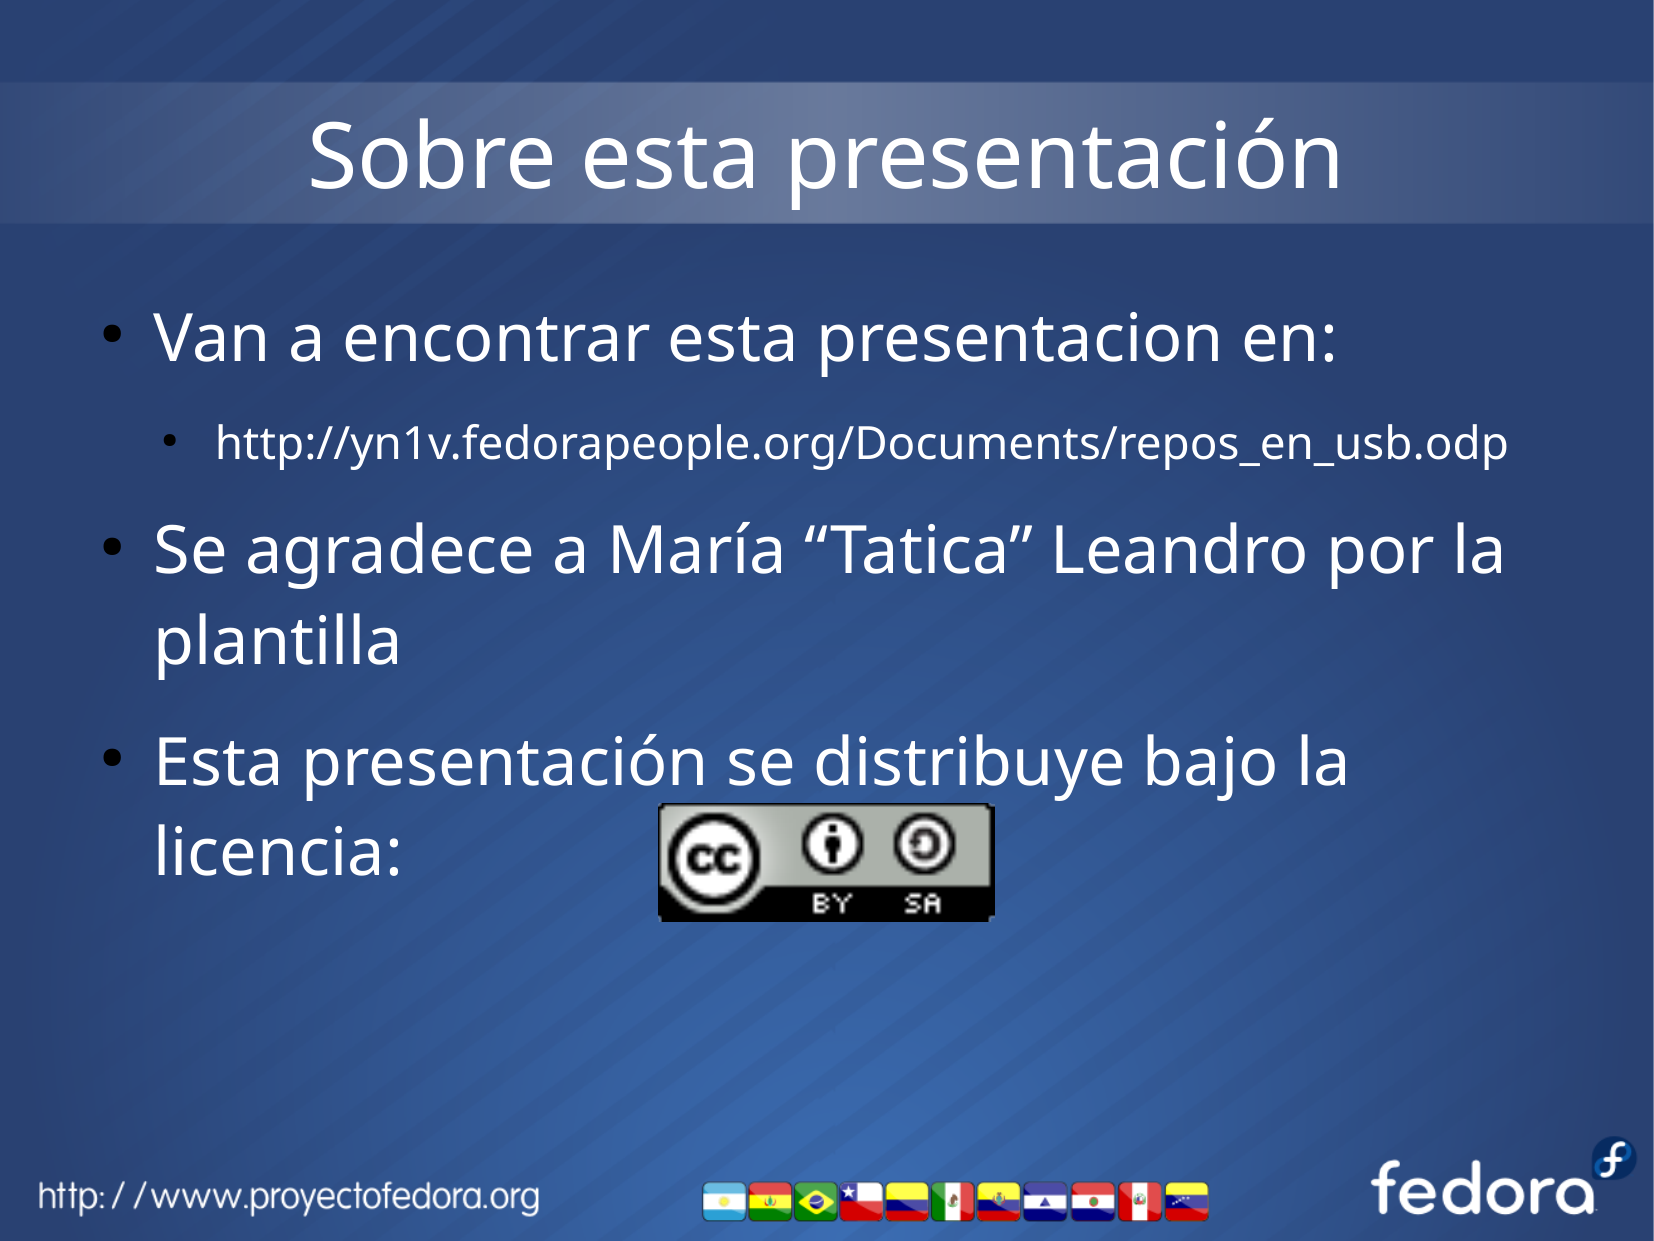

# Sobre esta presentación
Van a encontrar esta presentacion en:
http://yn1v.fedorapeople.org/Documents/repos_en_usb.odp
Se agradece a María “Tatica” Leandro por la plantilla
Esta presentación se distribuye bajo la licencia: